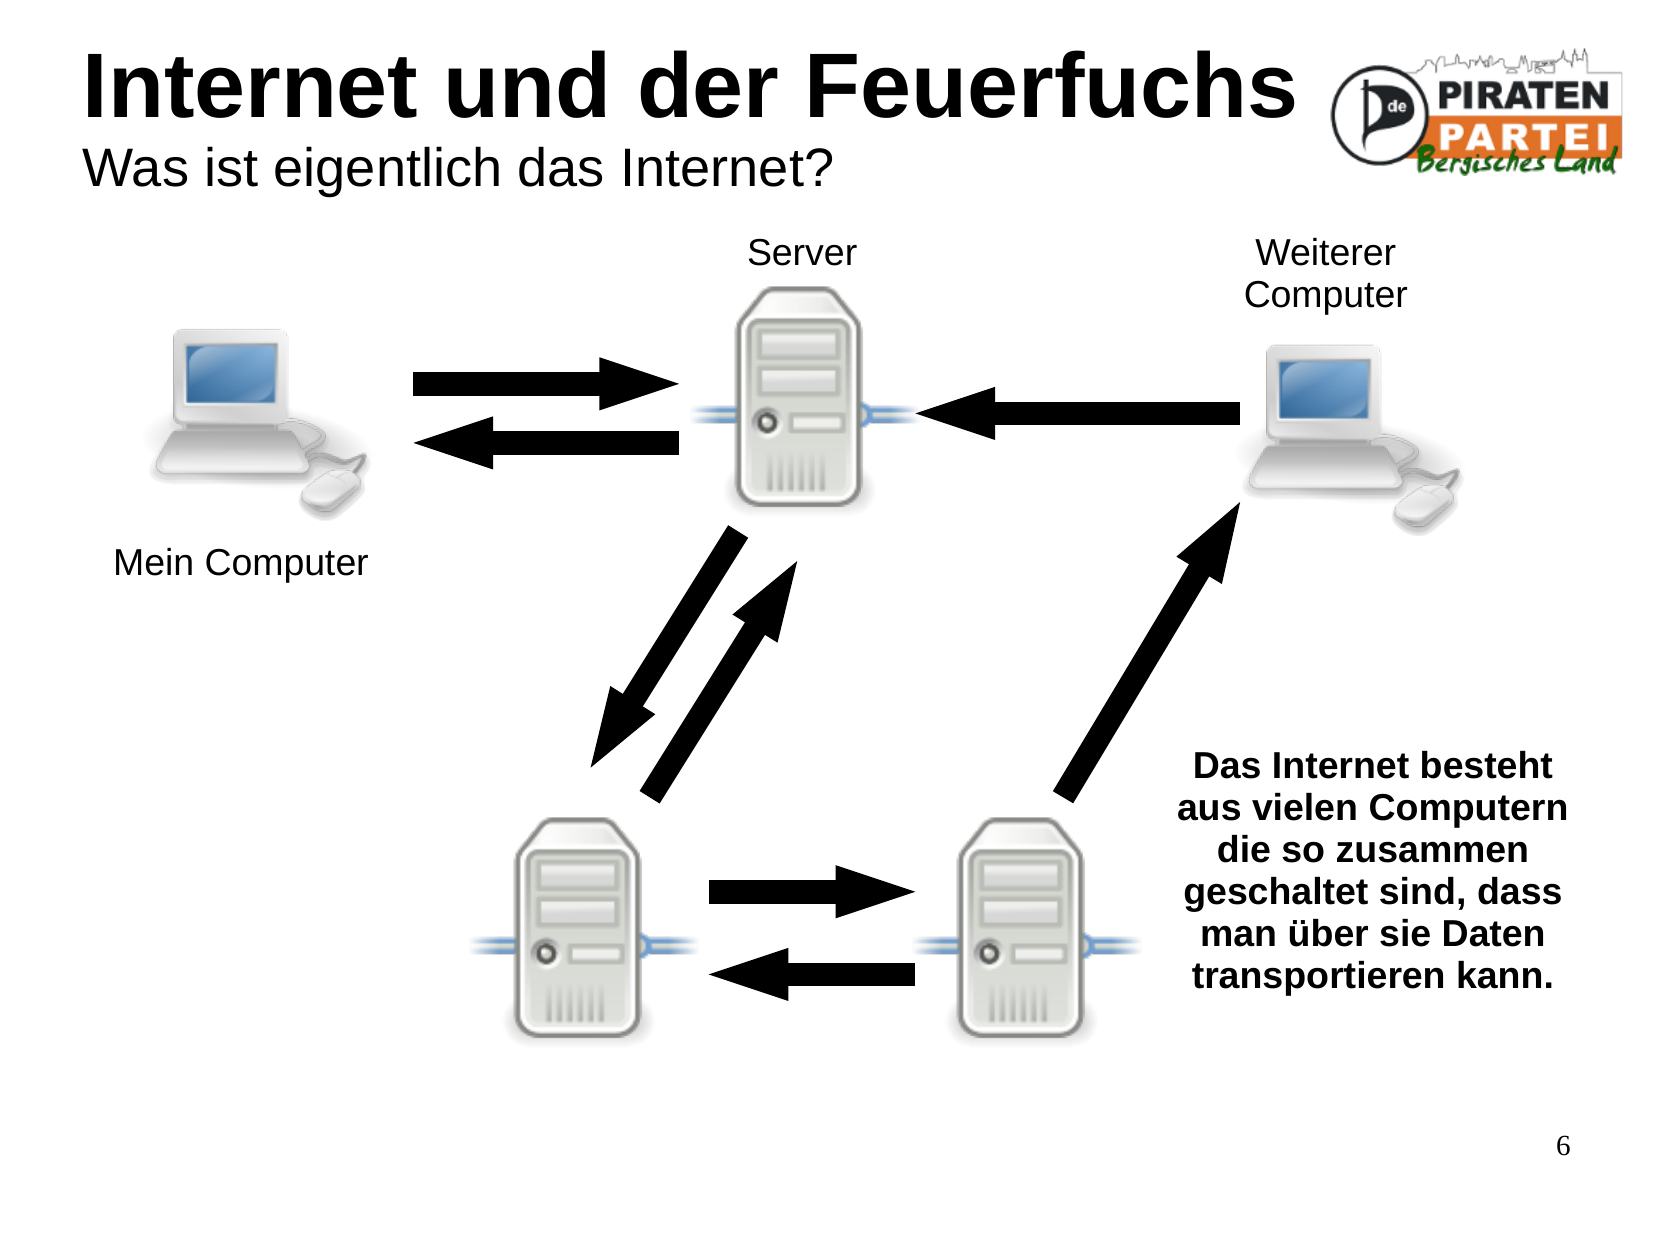

# Internet und der Feuerfuchs Was ist eigentlich das Internet?
Server
Weiterer Computer
Mein Computer
Das Internet besteht aus vielen Computern die so zusammen geschaltet sind, dass man über sie Daten transportieren kann.
6